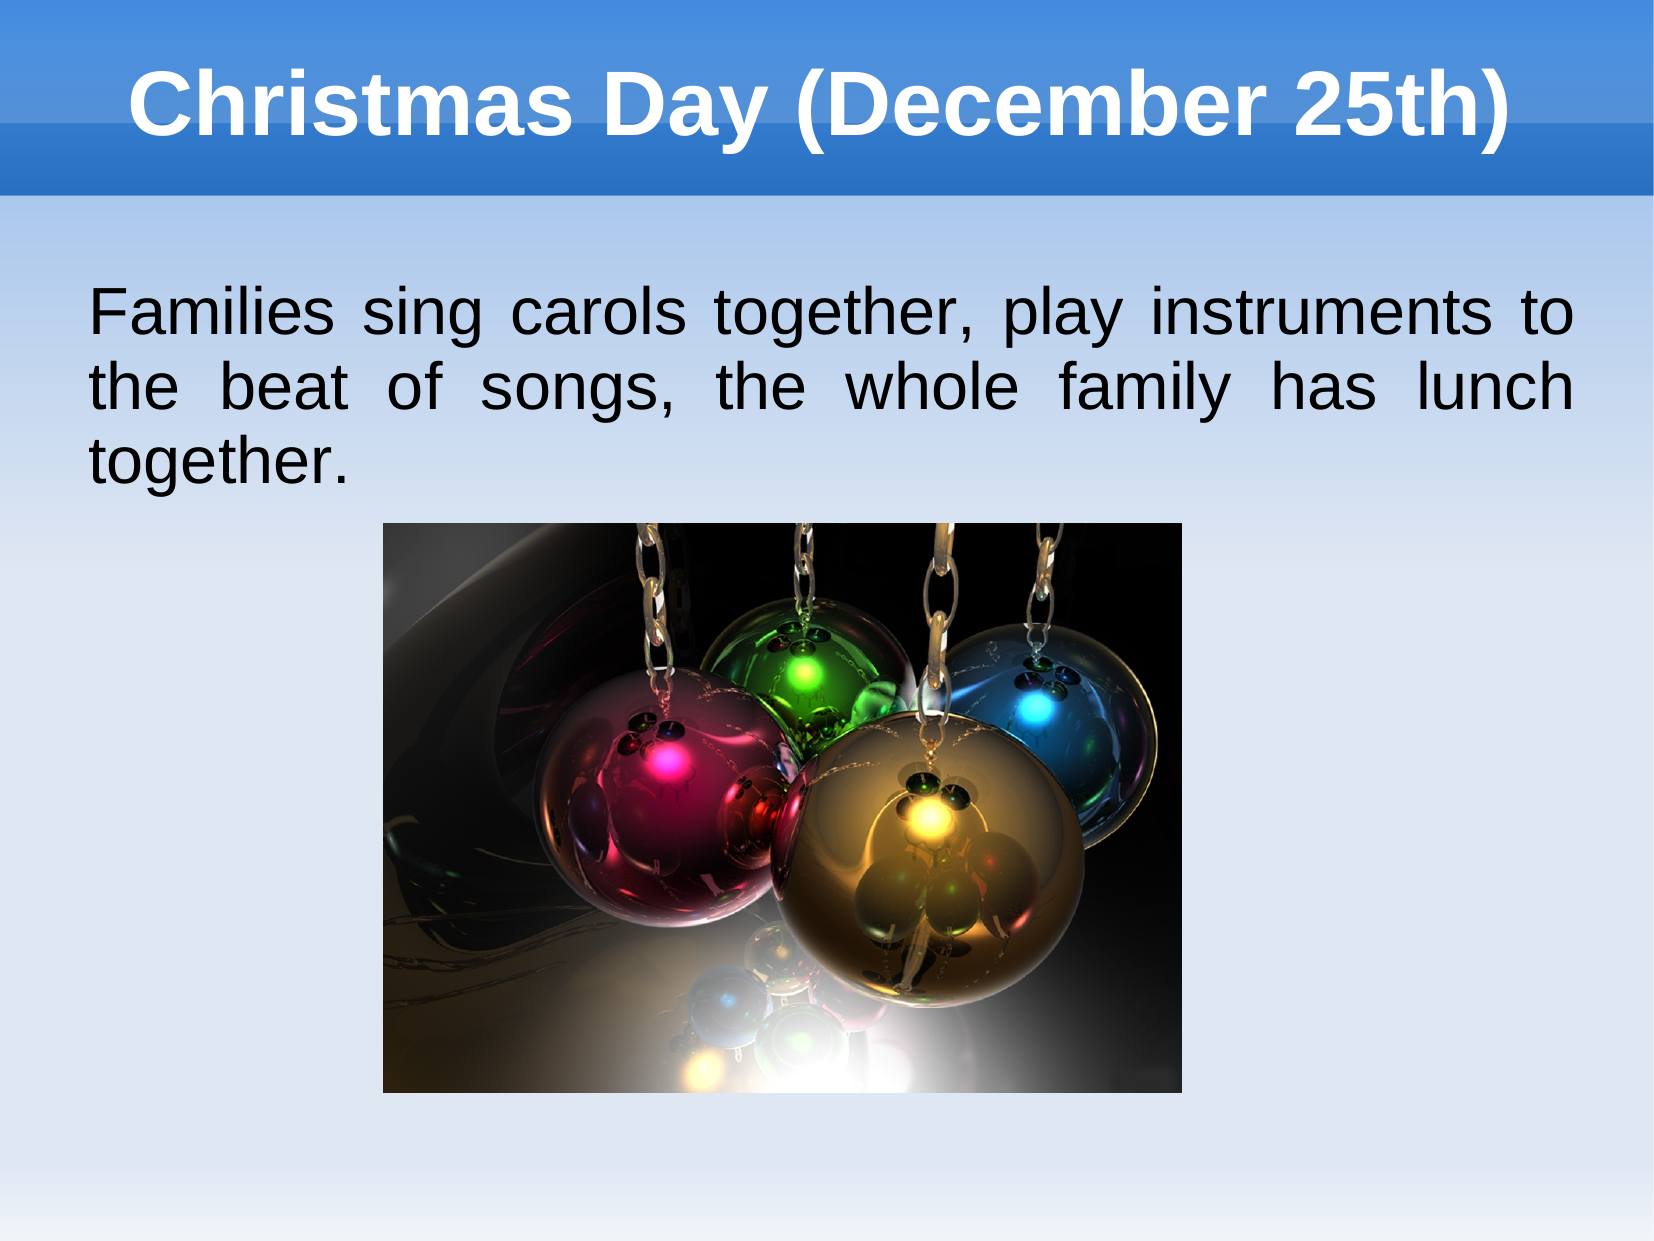

# Christmas Day (December 25th)
Families sing carols together, play instruments to the beat of songs, the whole family has lunch together.